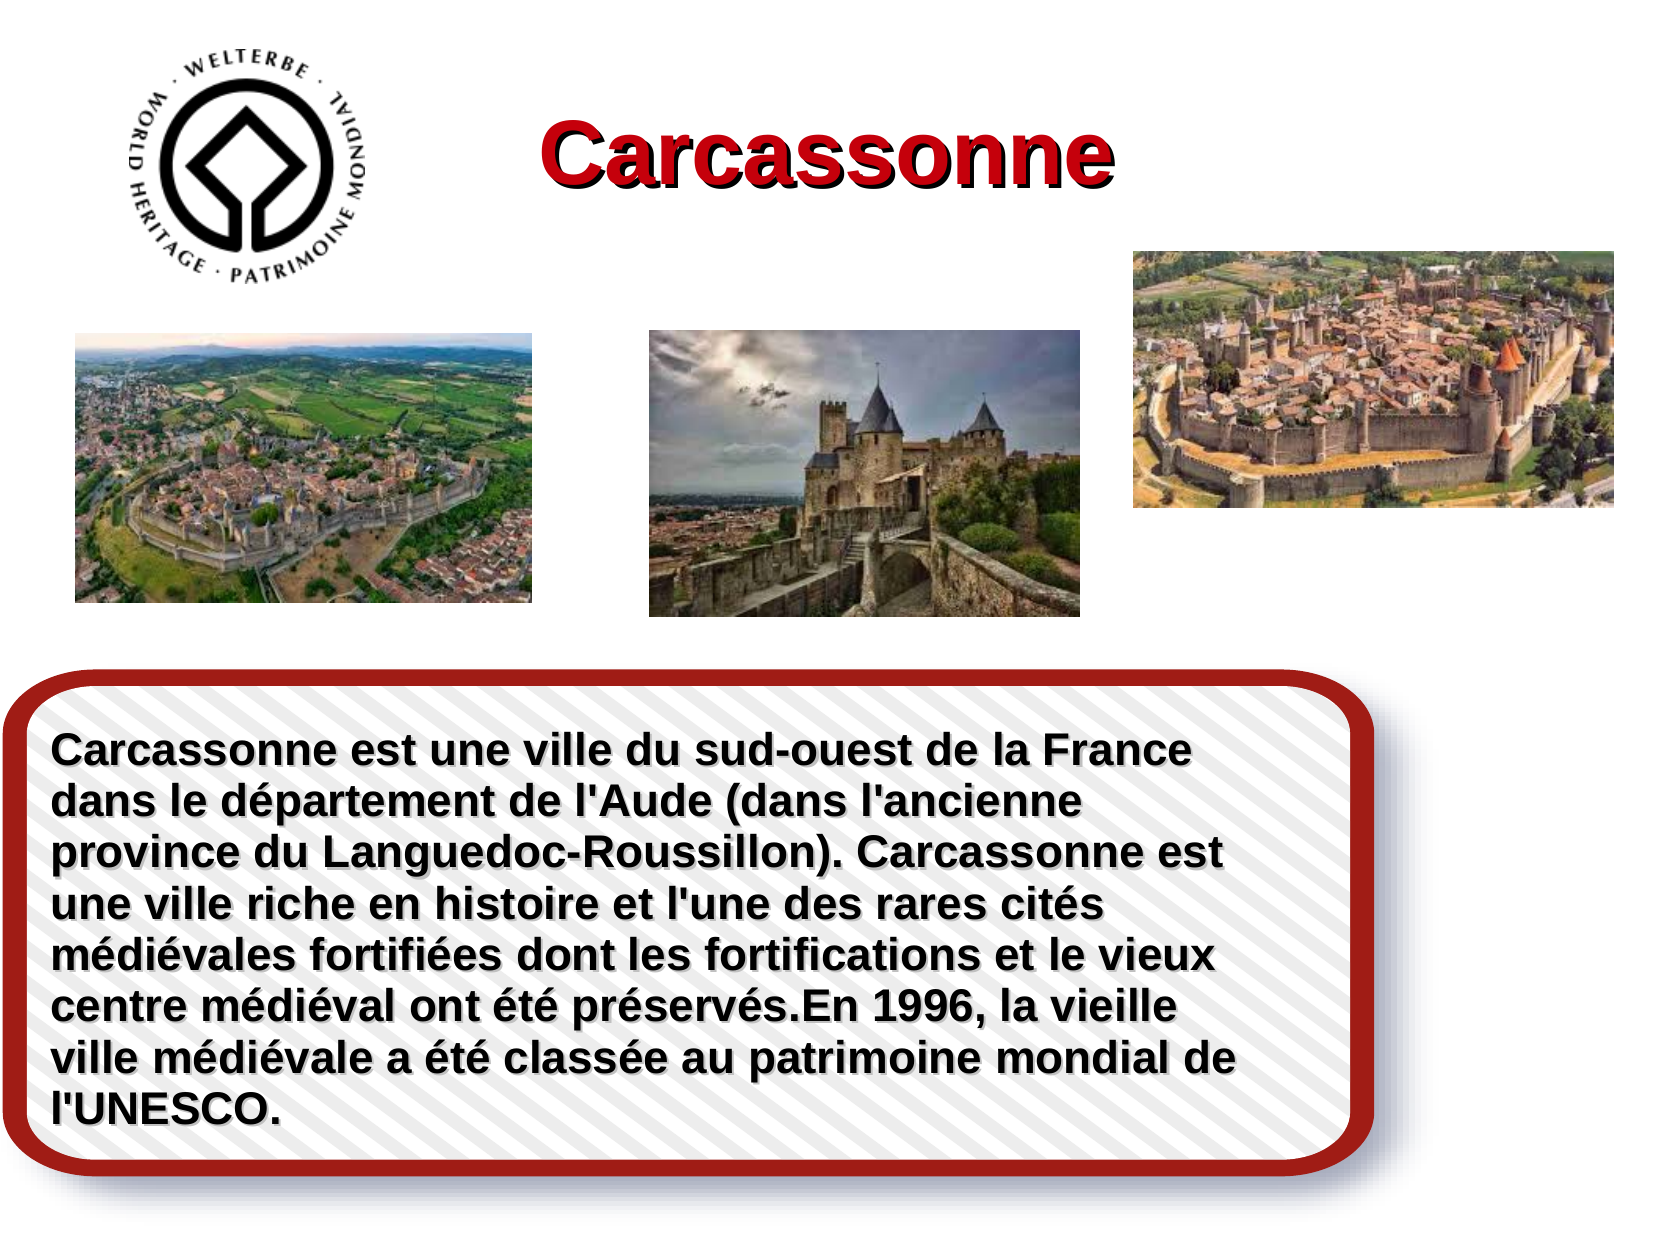

# Carcassonne
Carcassonne est une ville du sud-ouest de la France dans le département de l'Aude (dans l'ancienne province du Languedoc-Roussillon). Carcassonne est une ville riche en histoire et l'une des rares cités médiévales fortifiées dont les fortifications et le vieux centre médiéval ont été préservés.En 1996, la vieille ville médiévale a été classée au patrimoine mondial de l'UNESCO.